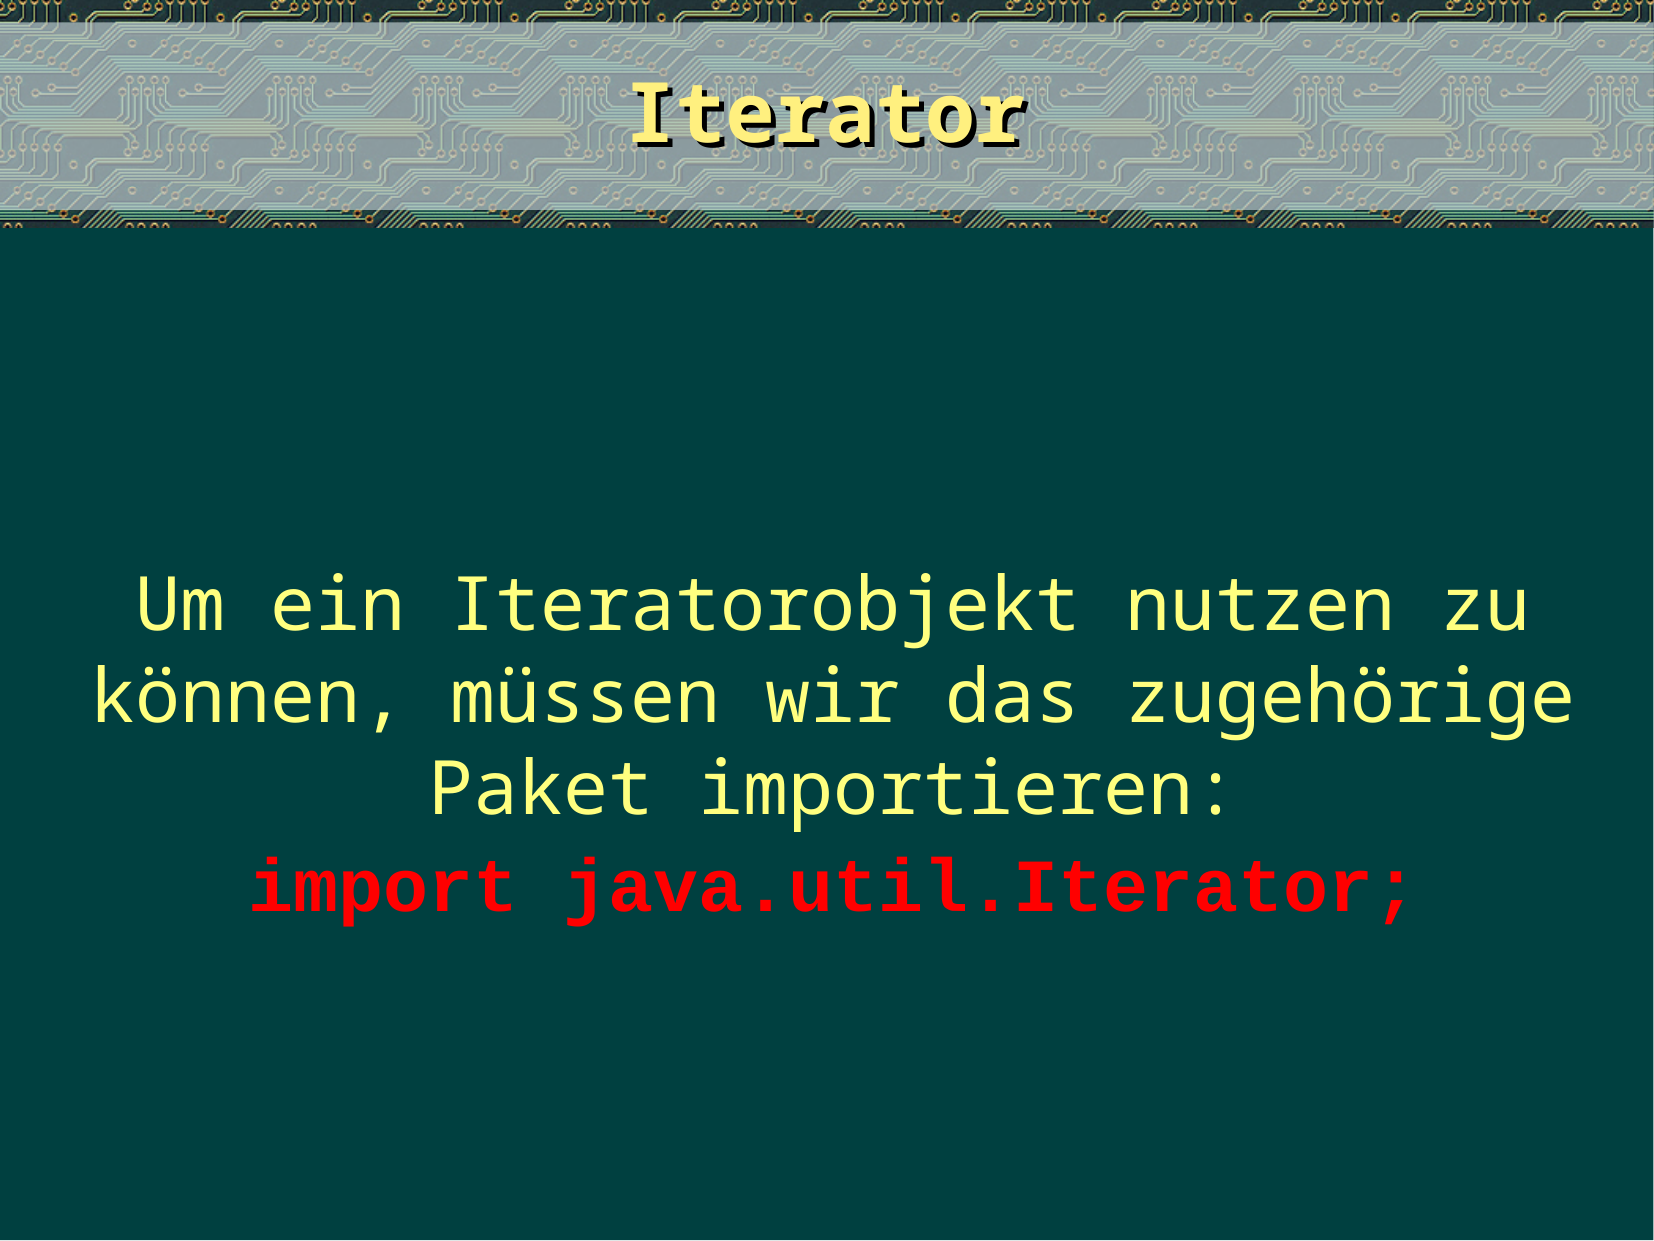

# Iterator
Um ein Iteratorobjekt nutzen zu können, müssen wir das zugehörige Paket importieren:
import java.util.Iterator;